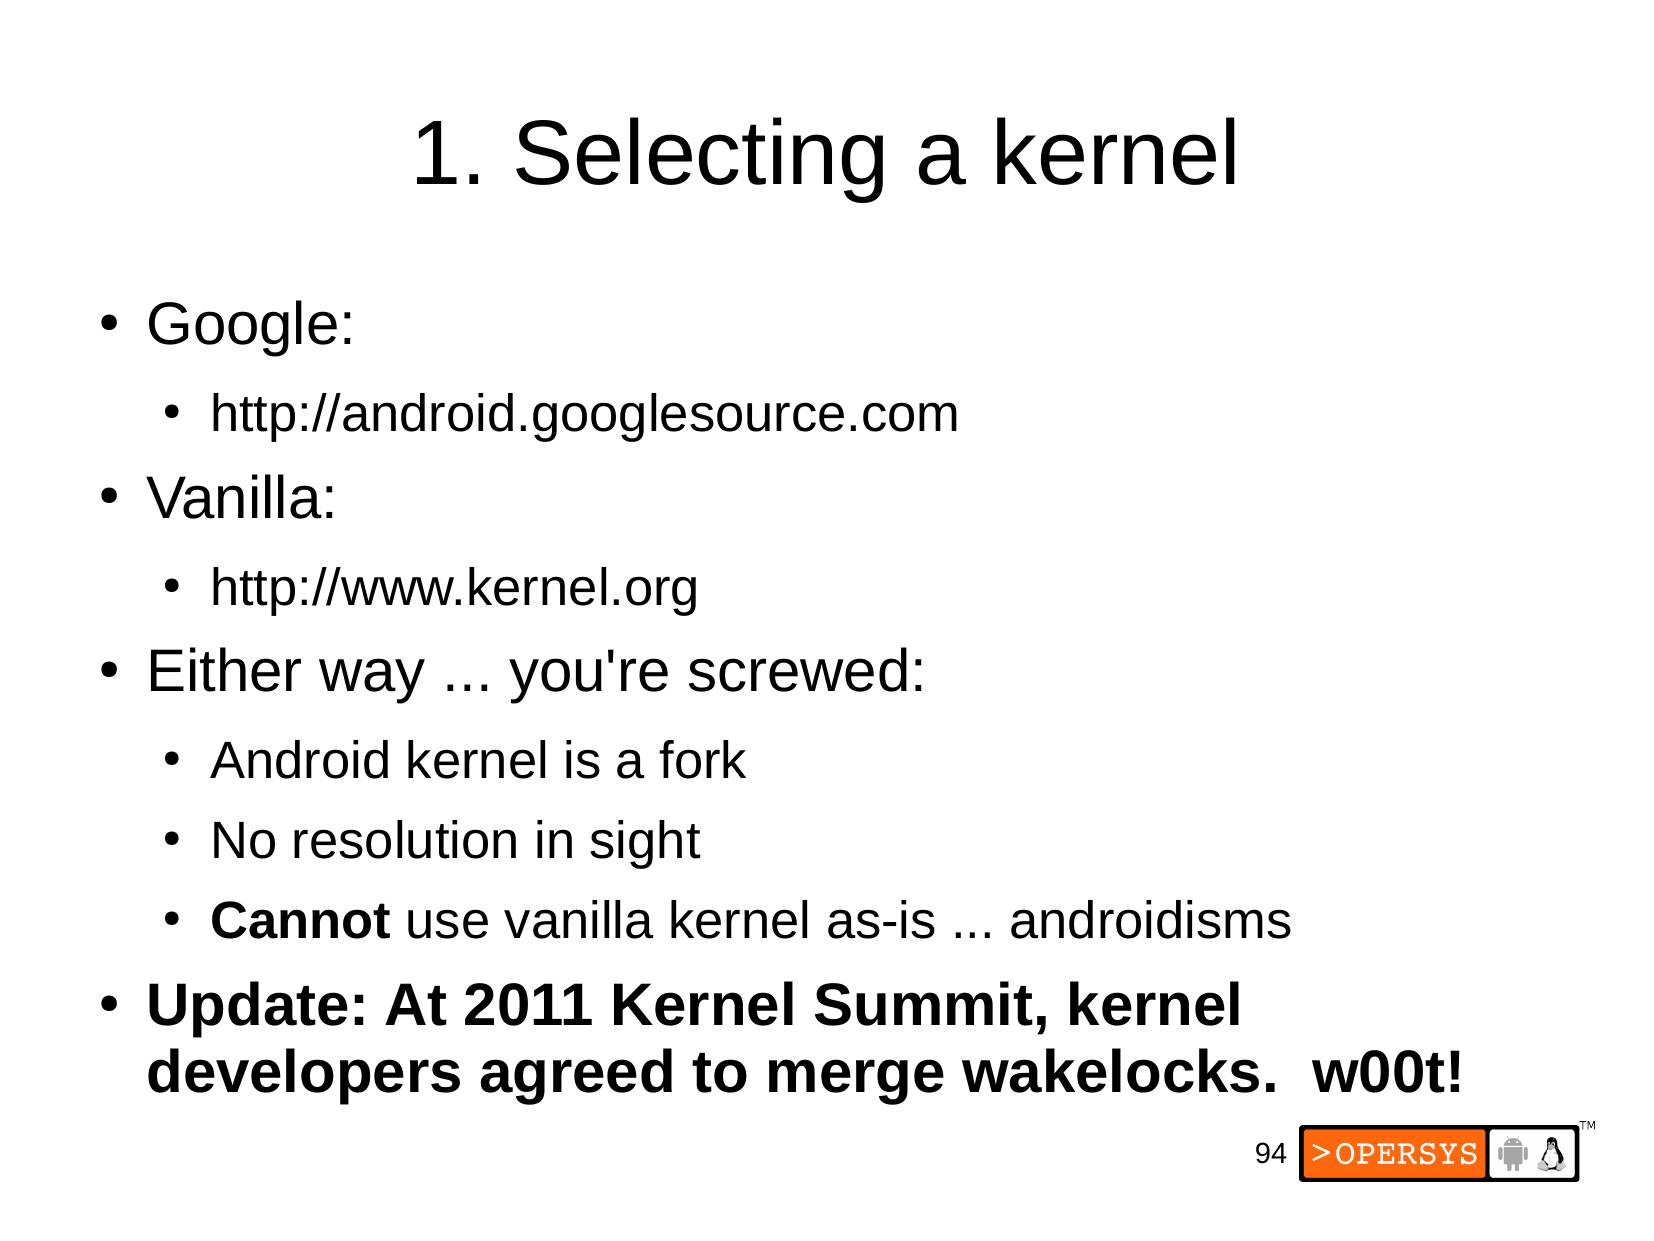

# 1. Selecting a kernel
Google:
http://android.googlesource.com
Vanilla:
http://www.kernel.org
Either way ... you're screwed:
Android kernel is a fork
No resolution in sight
Cannot use vanilla kernel as-is ... androidisms
Update: At 2011 Kernel Summit, kernel developers agreed to merge wakelocks. w00t!